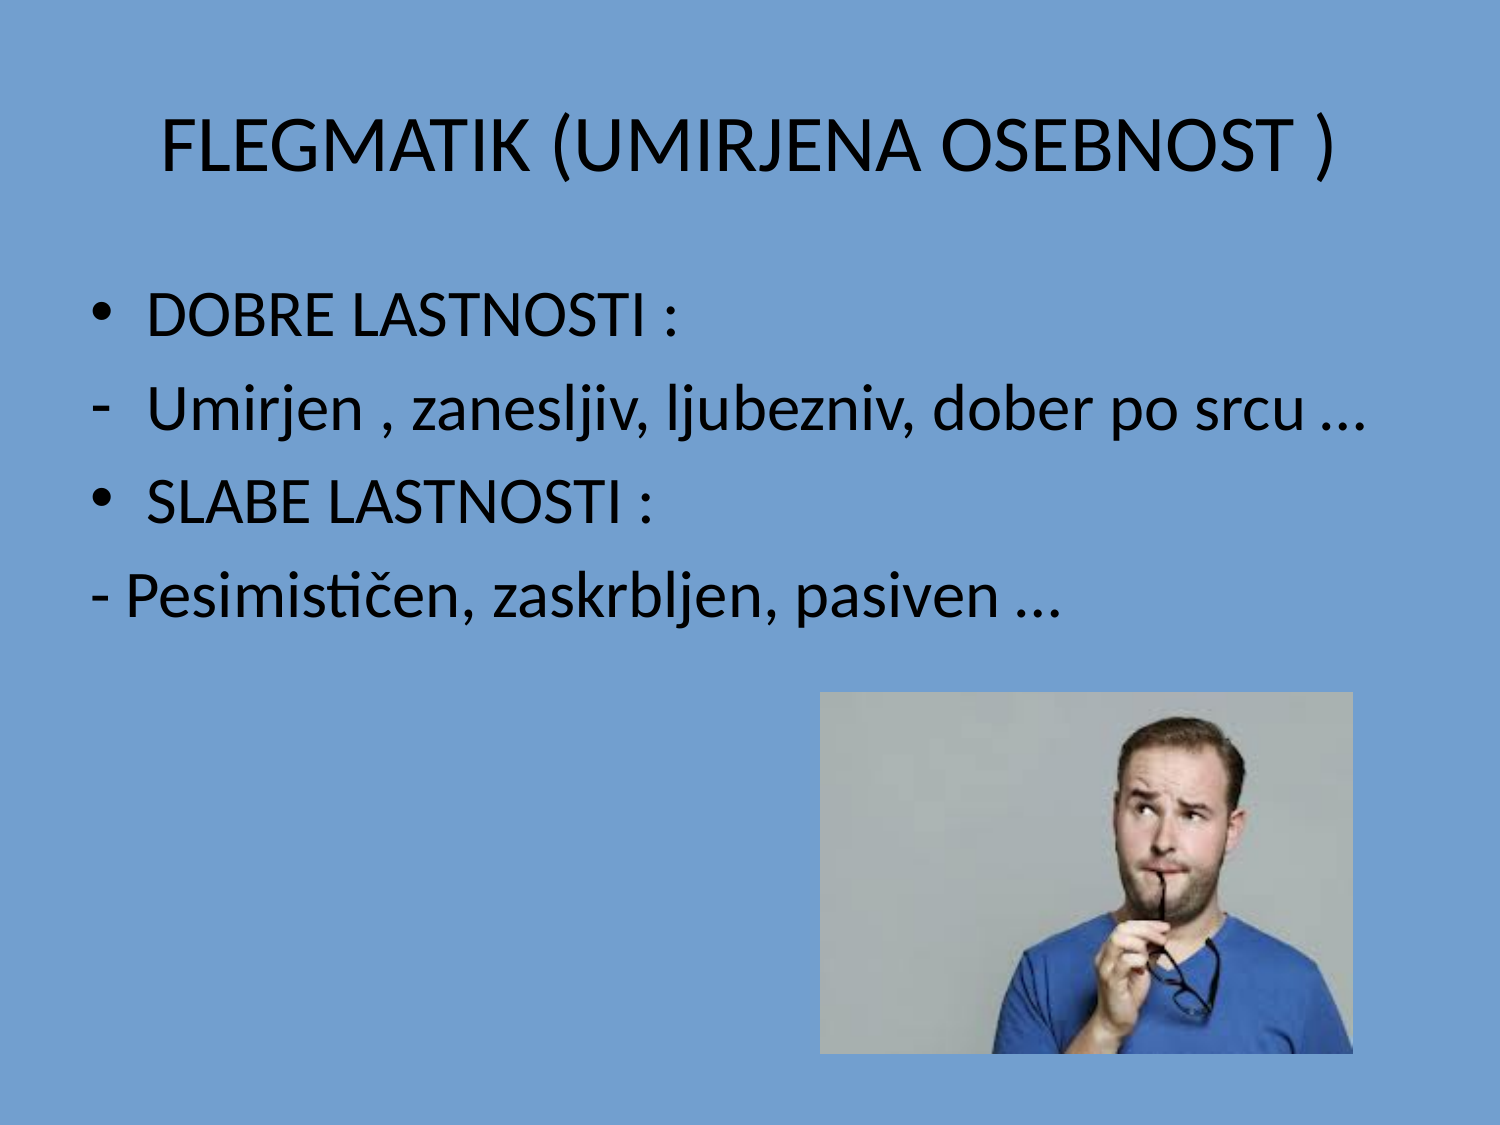

# FLEGMATIK (UMIRJENA OSEBNOST )
DOBRE LASTNOSTI :
Umirjen , zanesljiv, ljubezniv, dober po srcu …
SLABE LASTNOSTI :
- Pesimističen, zaskrbljen, pasiven …